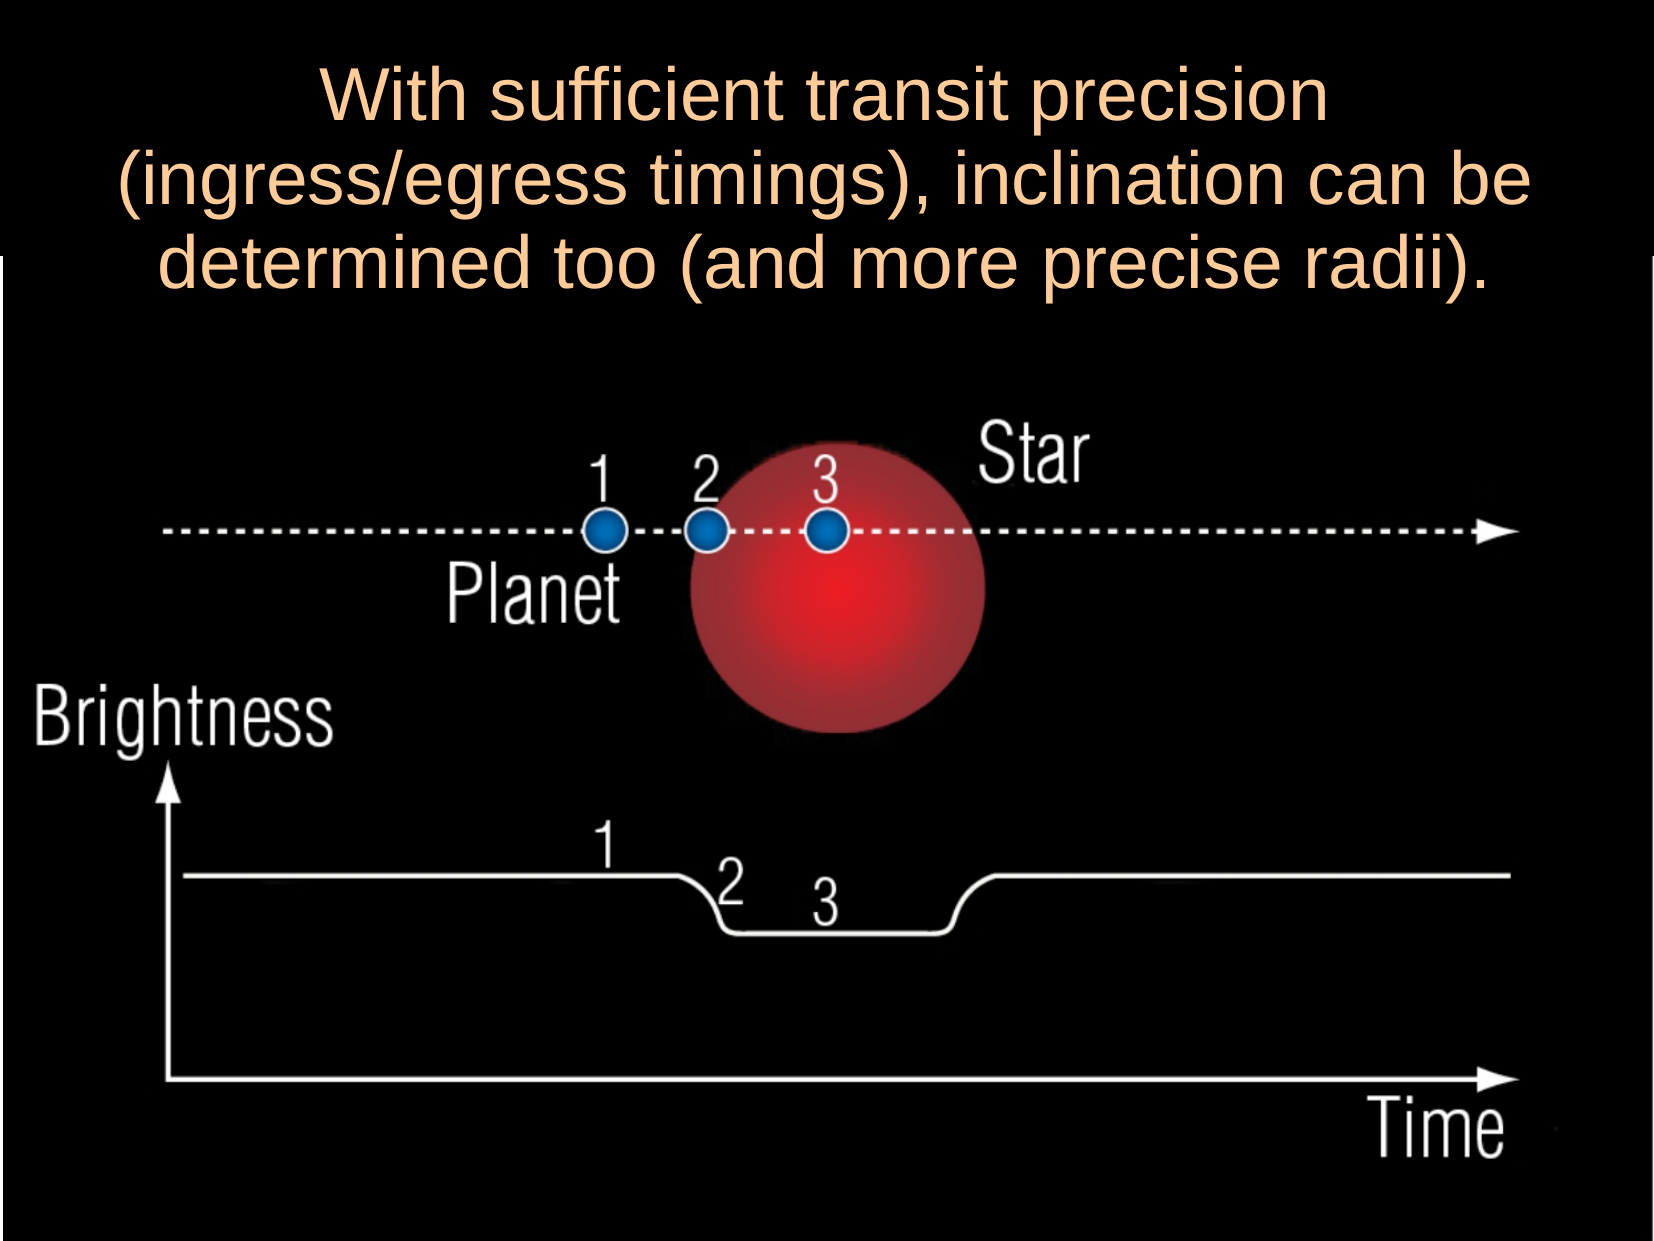

With sufficient transit precision (ingress/egress timings), inclination can be determined too (and more precise radii).